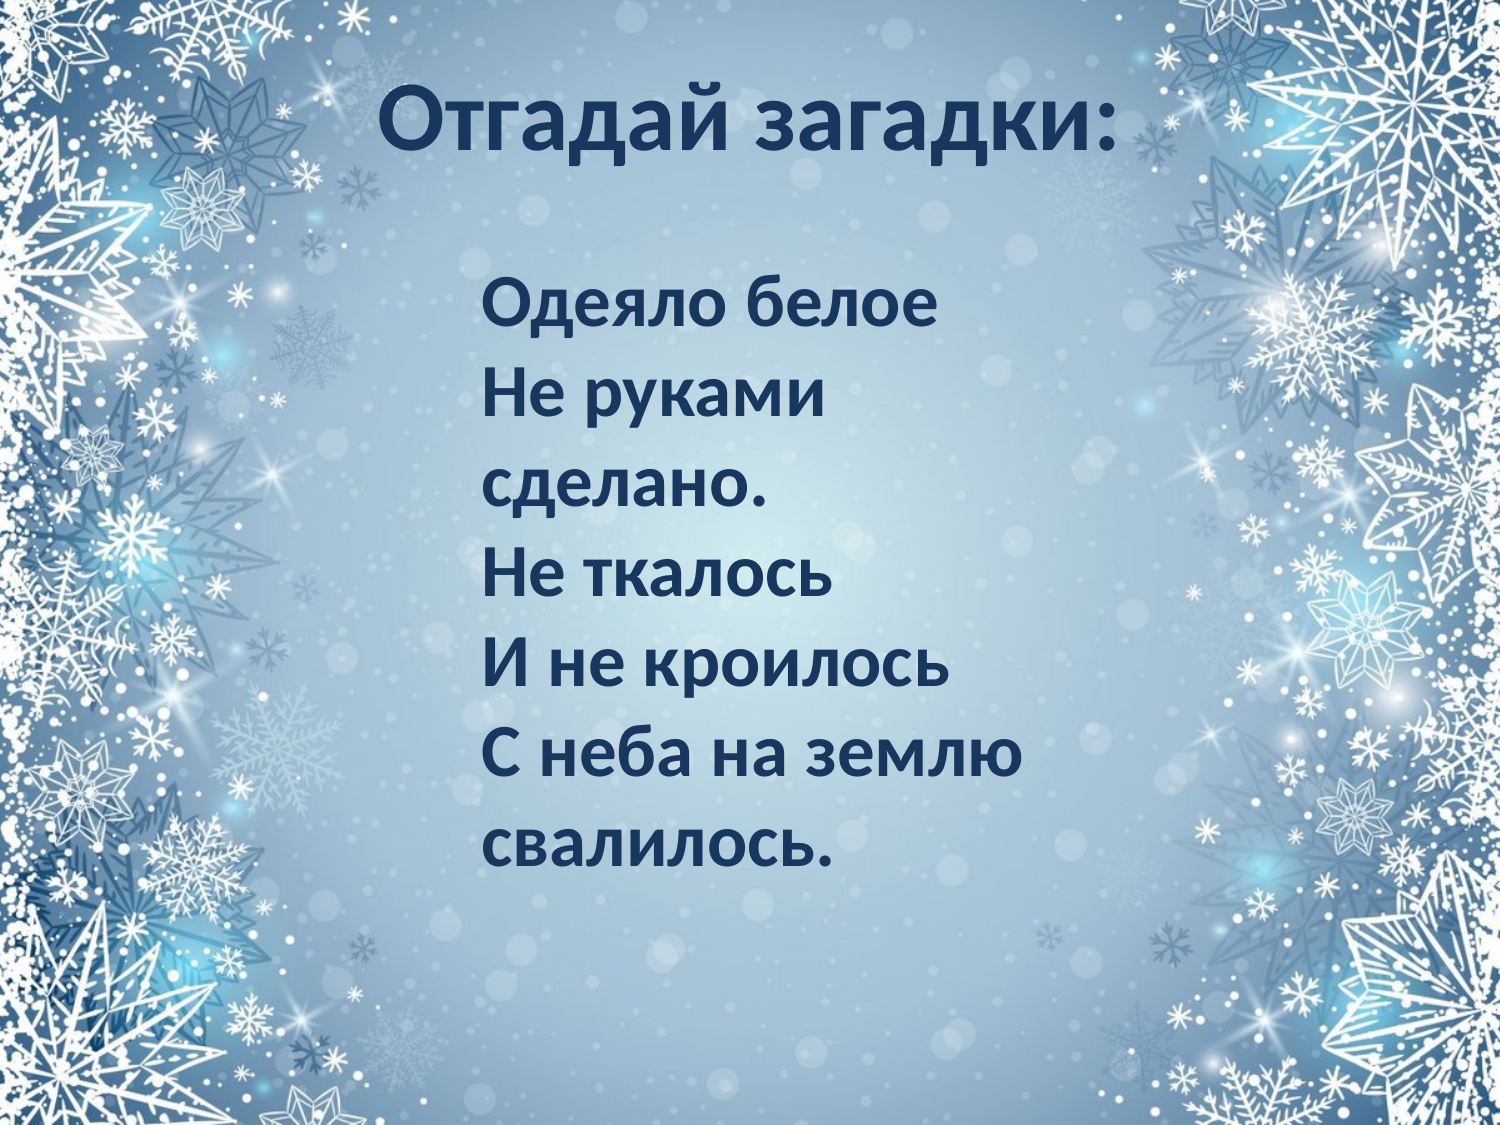

Отгадай загадки:
Одеяло белое
Не руками сделано.
Не ткалось
И не кроилось
С неба на землю свалилось.